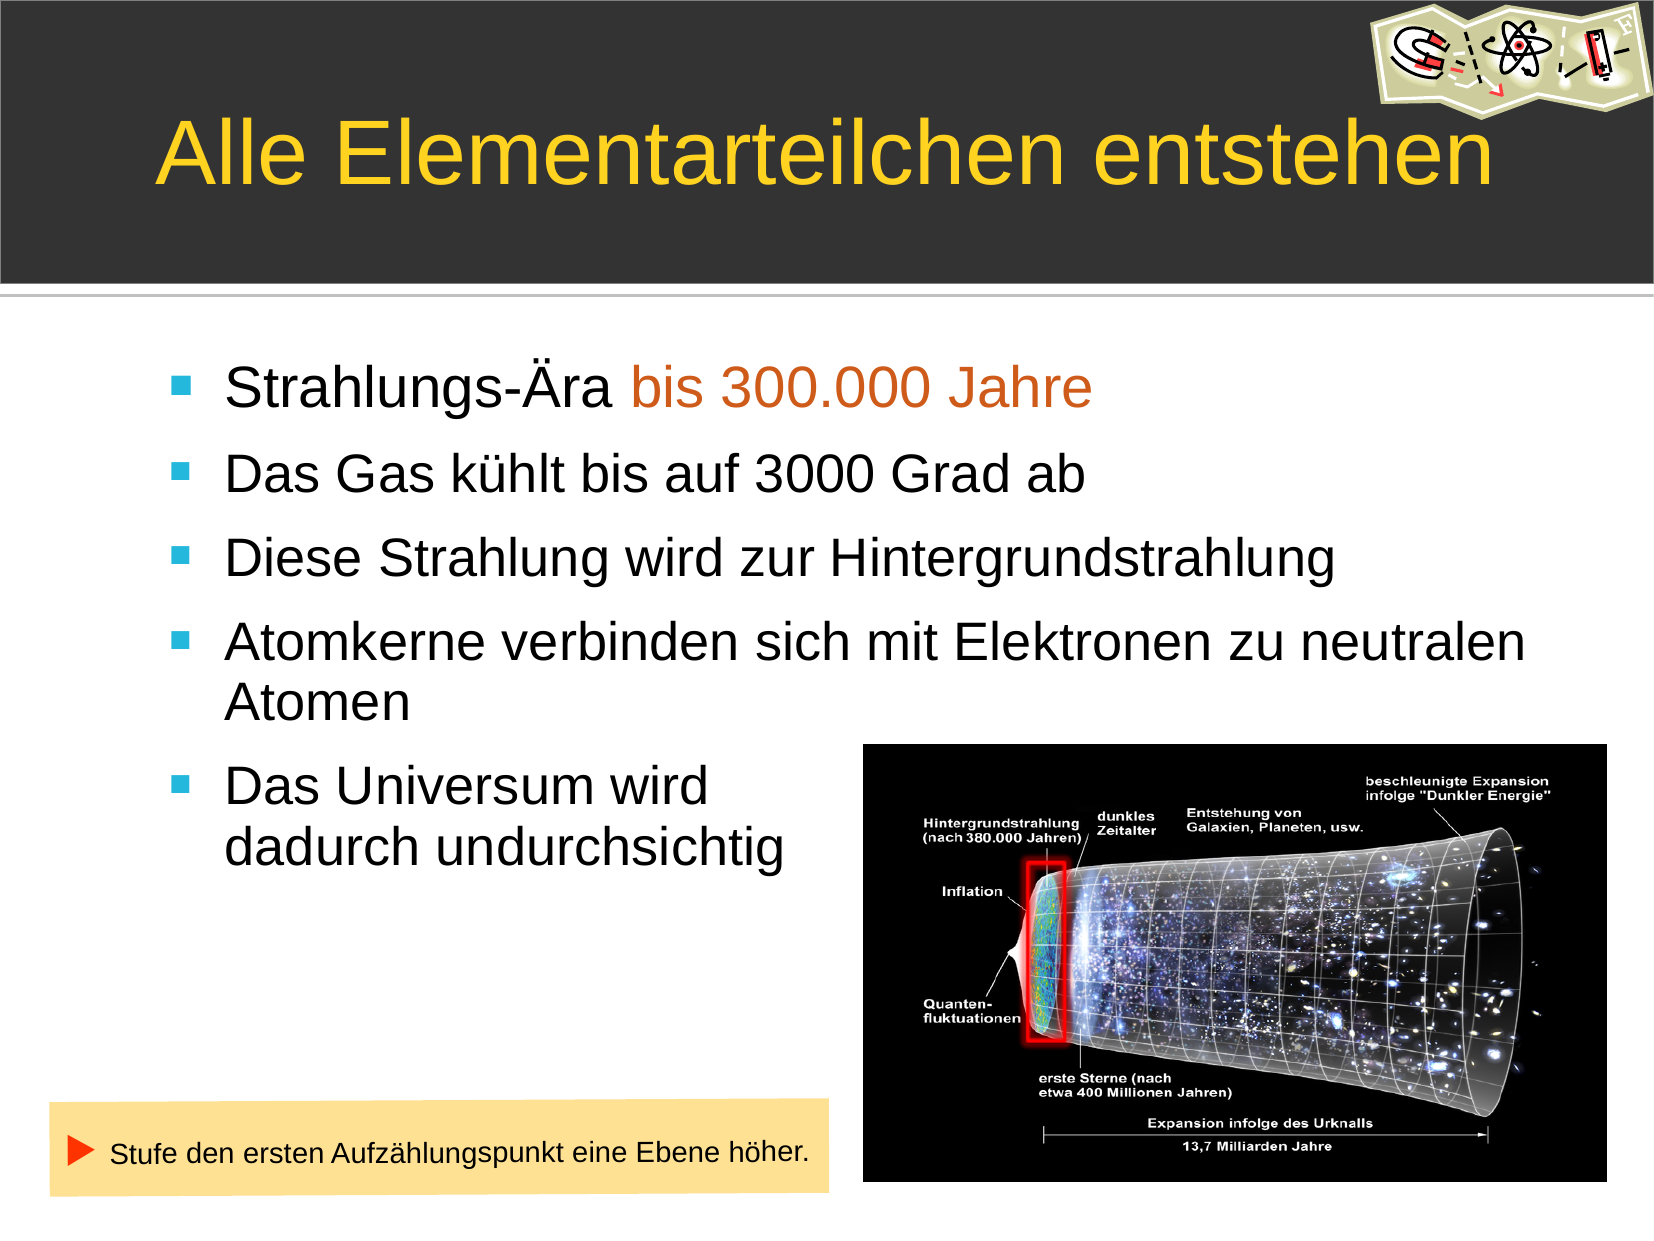

# Alle Elementarteilchen entstehen
Strahlungs-Ära bis 300.000 Jahre
Das Gas kühlt bis auf 3000 Grad ab
Diese Strahlung wird zur Hintergrundstrahlung
Atomkerne verbinden sich mit Elektronen zu neutralen Atomen
Das Universum wird
dadurch undurchsichtig
 Stufe den ersten Aufzählungspunkt eine Ebene höher.